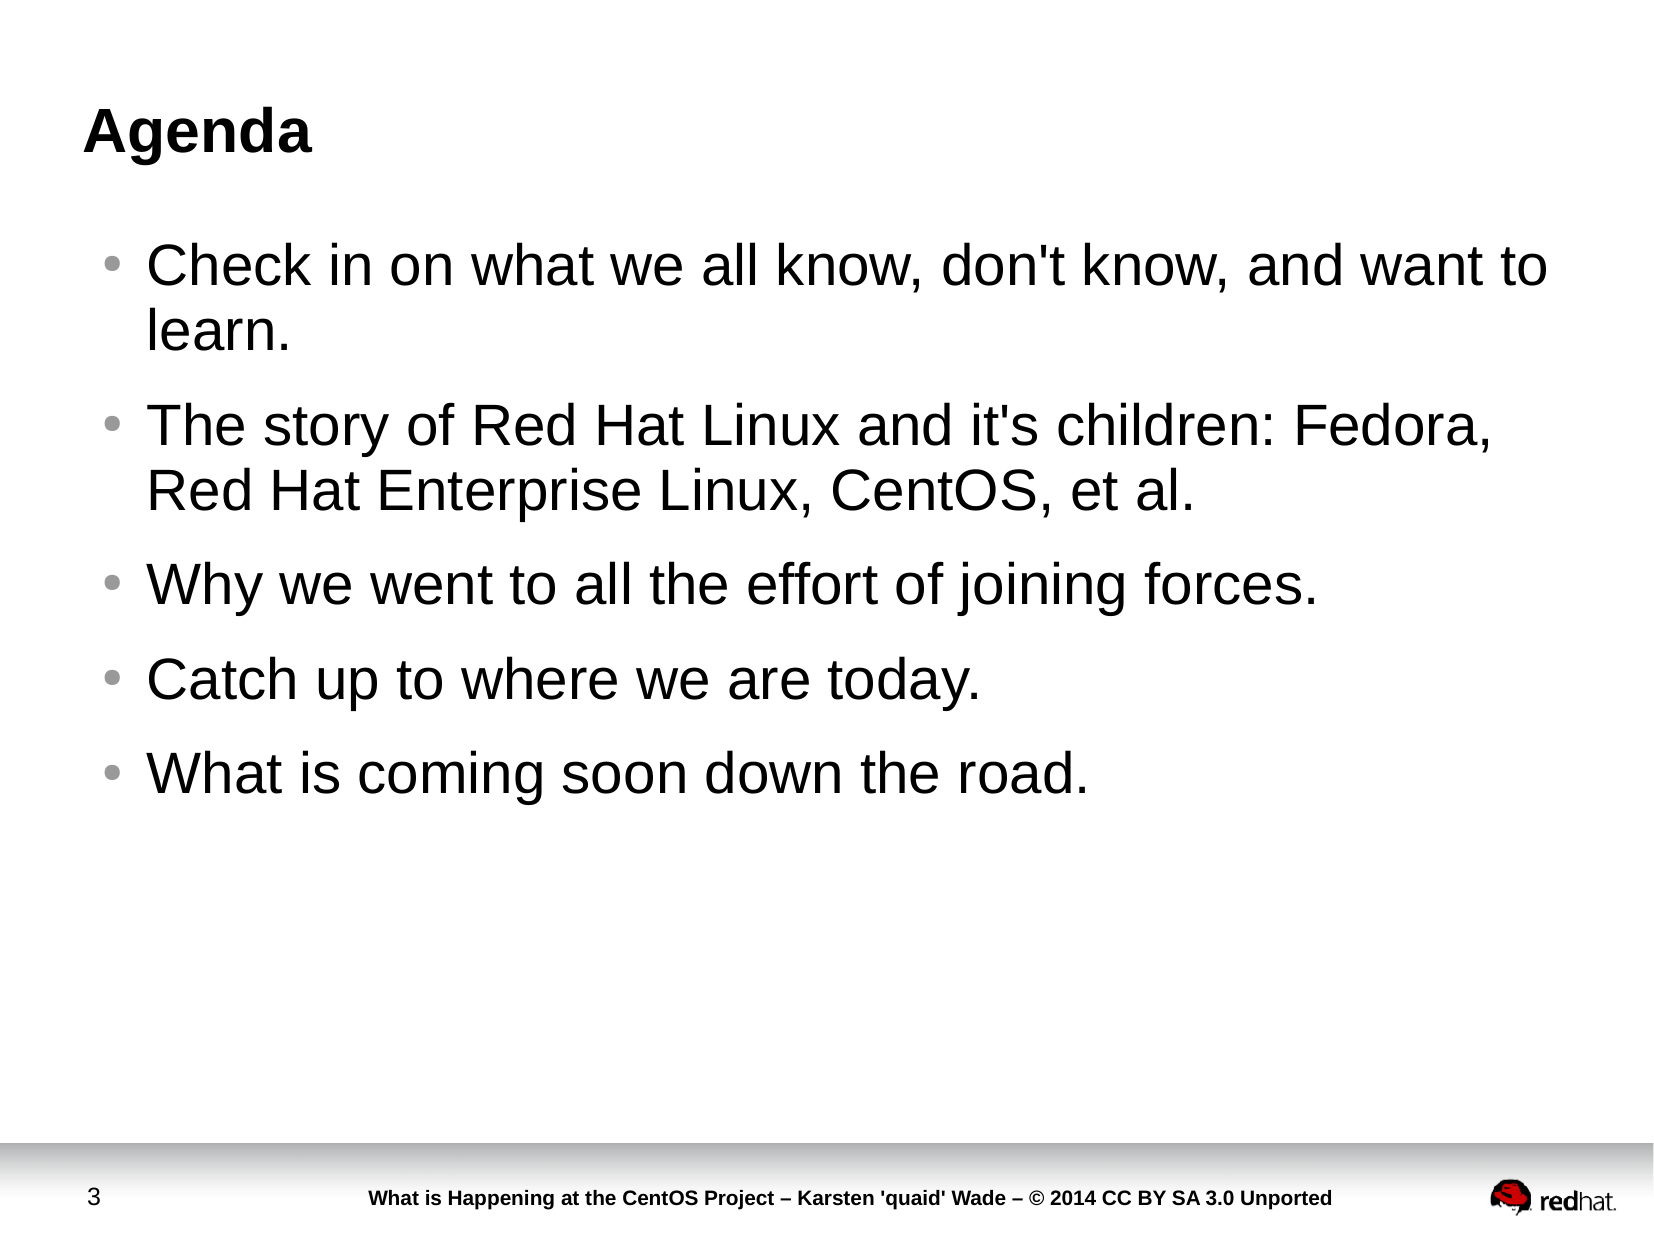

# Agenda
Check in on what we all know, don't know, and want to learn.
The story of Red Hat Linux and it's children: Fedora, Red Hat Enterprise Linux, CentOS, et al.
Why we went to all the effort of joining forces.
Catch up to where we are today.
What is coming soon down the road.